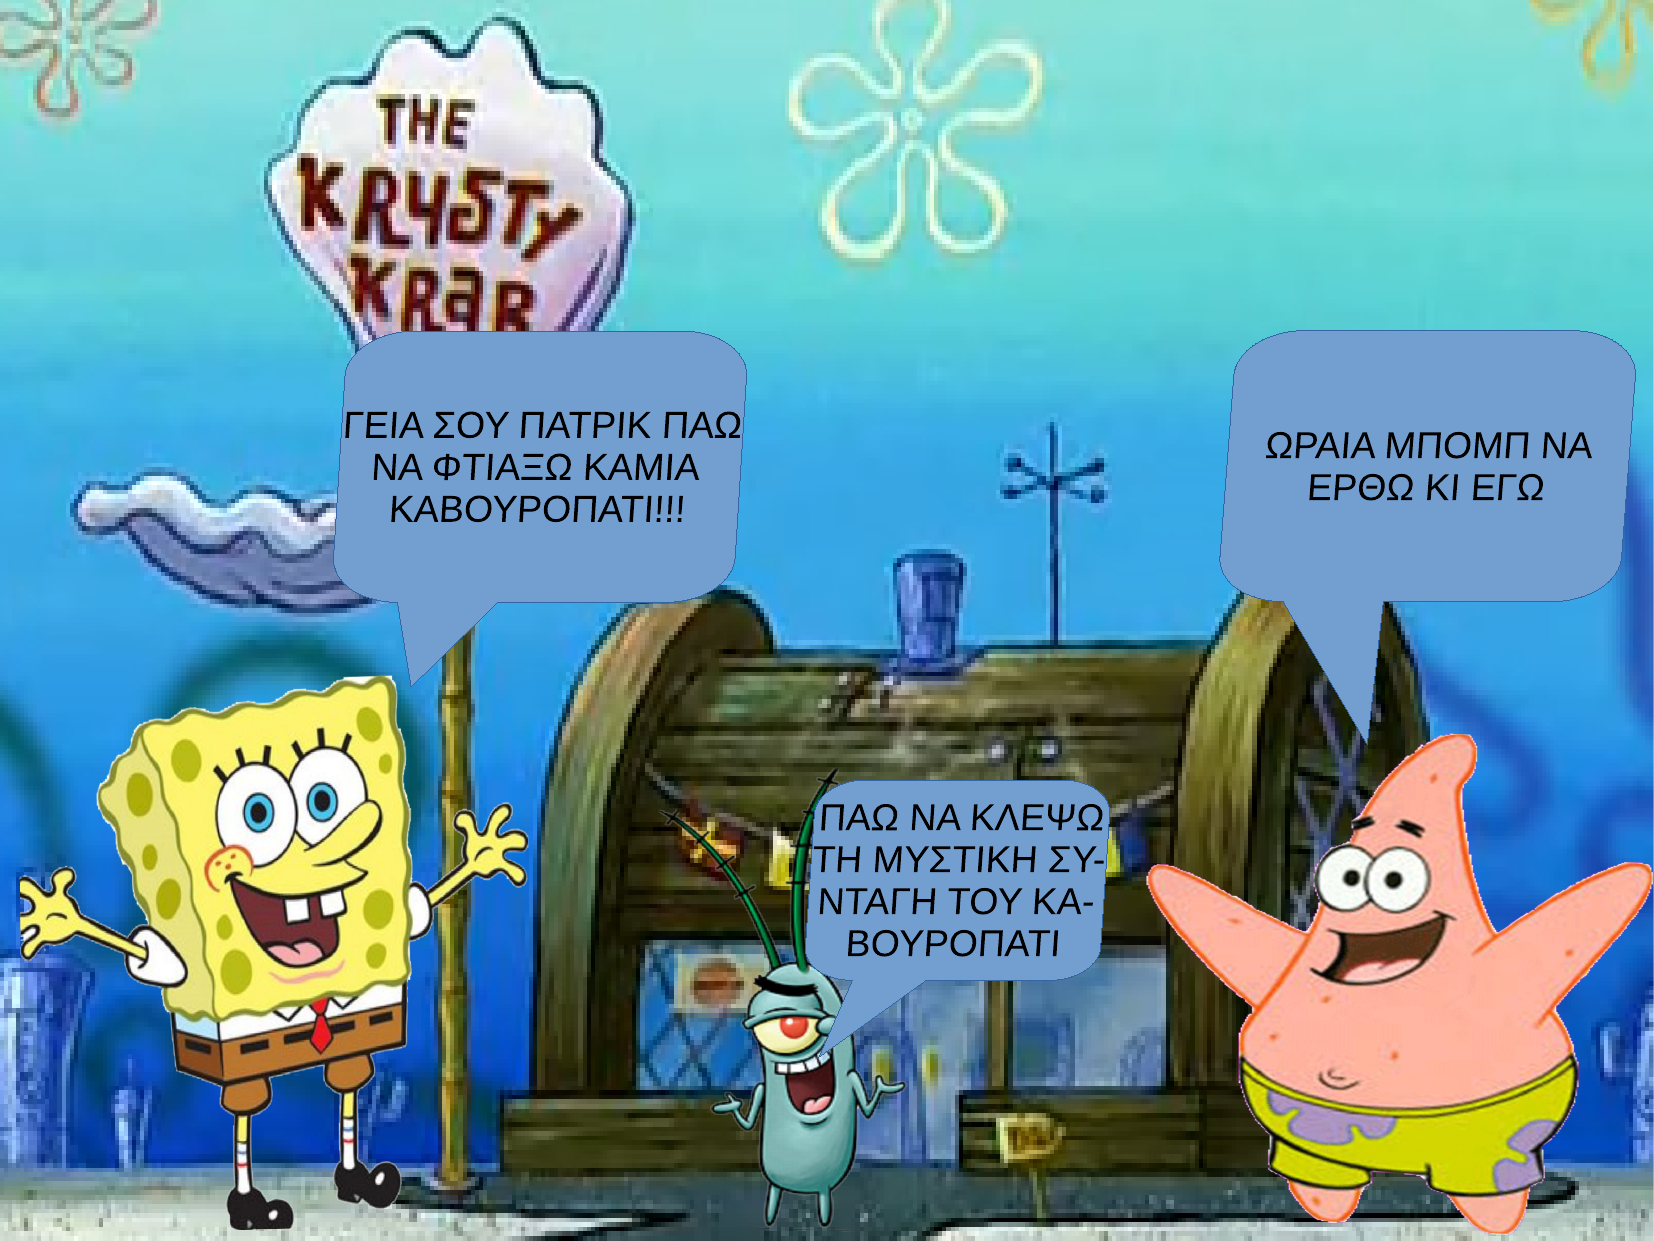

ΩΡΑΙΑ ΜΠΟΜΠ ΝΑ
ΕΡΘΩ ΚΙ ΕΓΩ
ΓΕΙΑ ΣΟΥ ΠΑΤΡΙΚ ΠΑΩ
ΝΑ ΦΤΙΑΞΩ ΚΑΜΙΑ
ΚΑΒΟΥΡΟΠΑΤΙ!!!
ΠΑΩ ΝΑ ΚΛΕΨΩ
ΤΗ ΜΥΣΤΙΚΗ ΣΥ-
ΝΤΑΓΗ ΤΟΥ ΚΑ-
ΒΟΥΡΟΠΑΤΙ